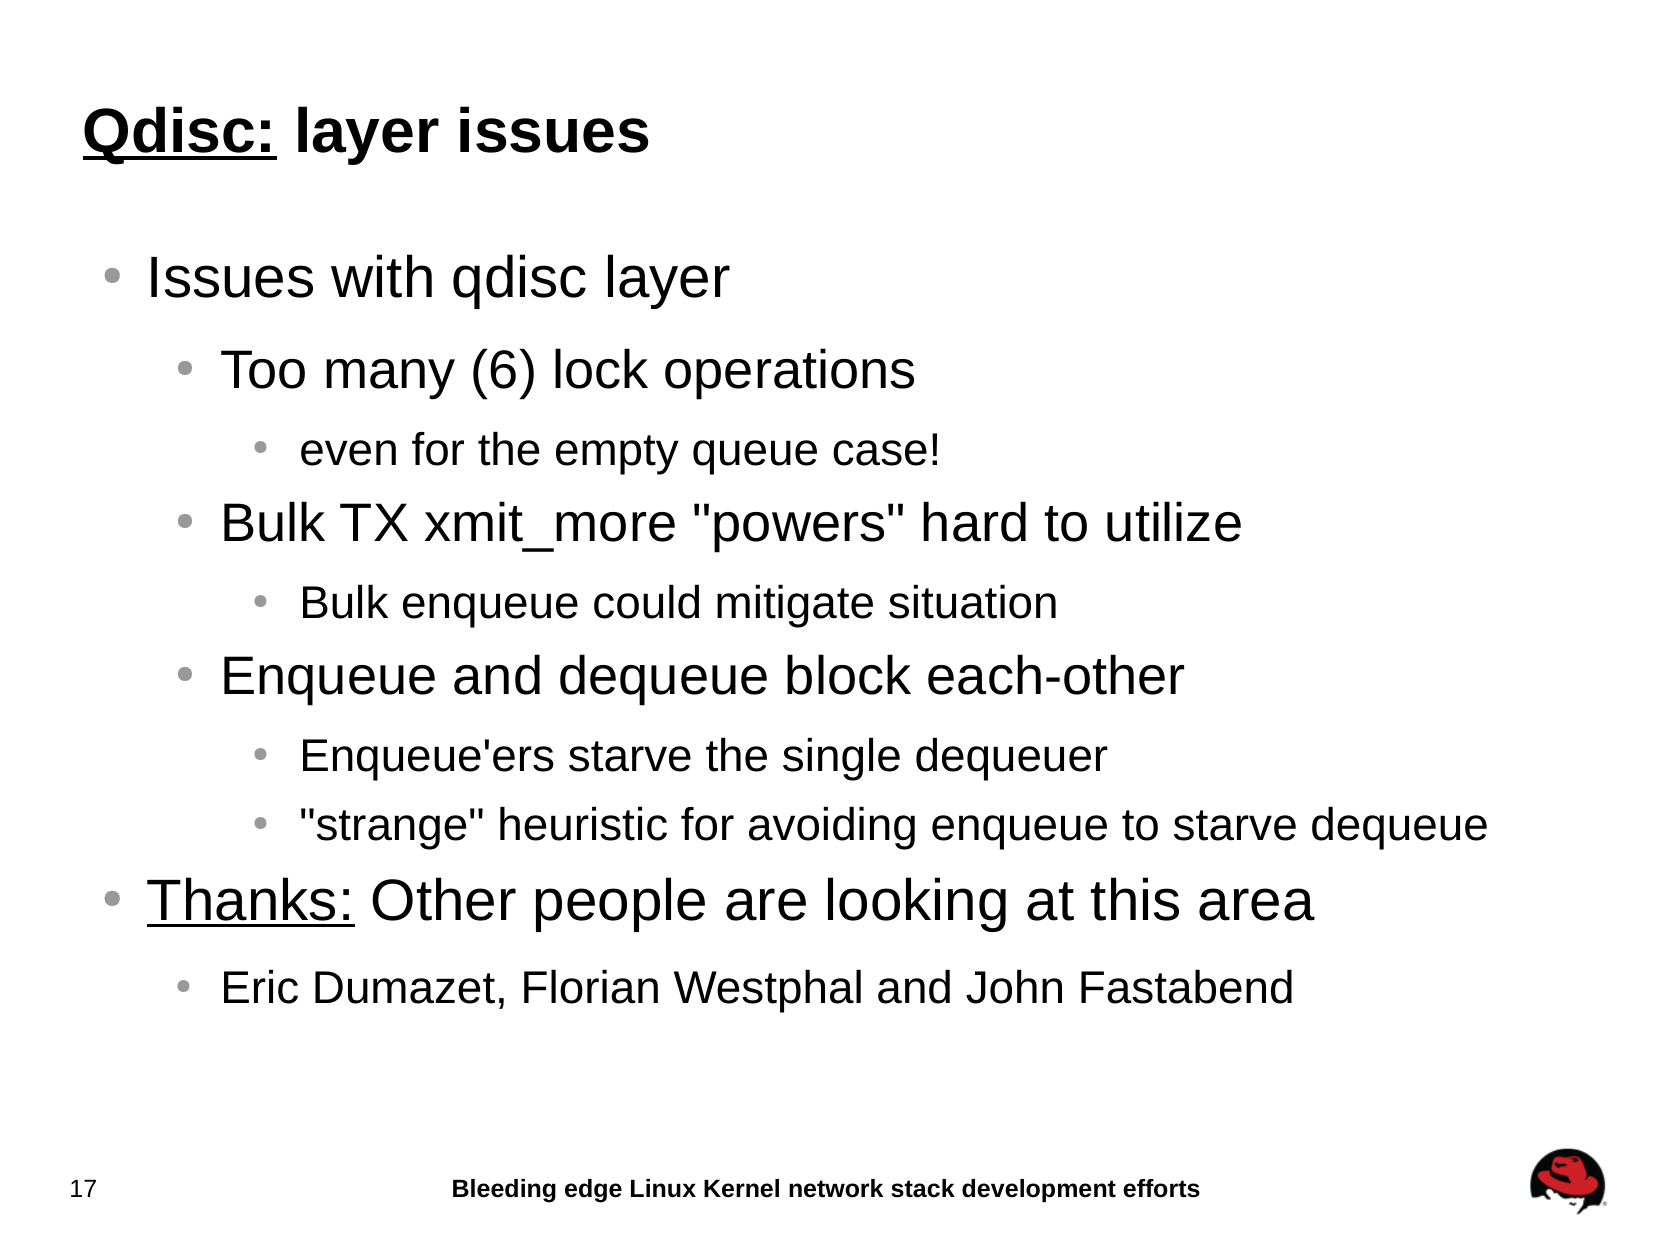

# Qdisc: layer issues
Issues with qdisc layer
Too many (6) lock operations
even for the empty queue case!
Bulk TX xmit_more "powers" hard to utilize
Bulk enqueue could mitigate situation
Enqueue and dequeue block each-other
Enqueue'ers starve the single dequeuer
"strange" heuristic for avoiding enqueue to starve dequeue
Thanks: Other people are looking at this area
Eric Dumazet, Florian Westphal and John Fastabend